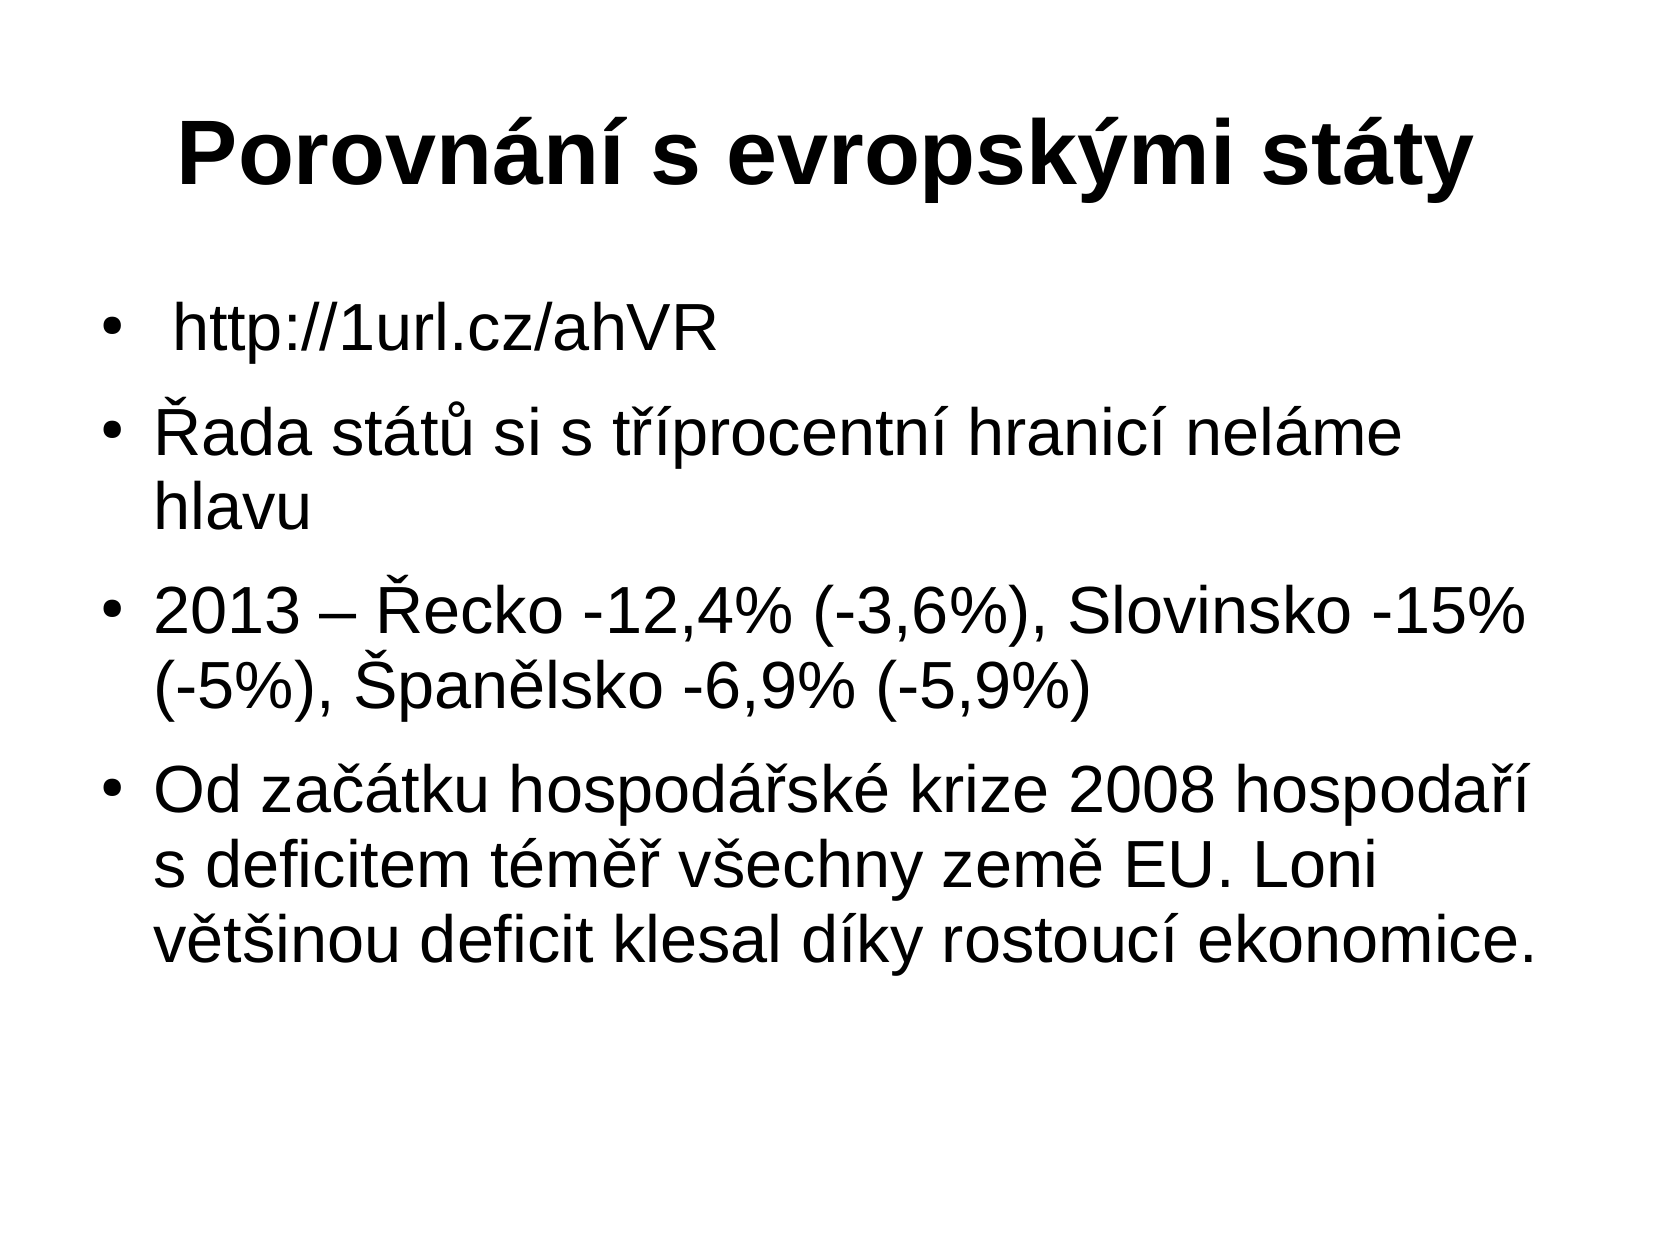

# Porovnání s evropskými státy
 http://1url.cz/ahVR
Řada států si s tříprocentní hranicí neláme hlavu
2013 – Řecko -12,4% (-3,6%), Slovinsko -15% (-5%), Španělsko -6,9% (-5,9%)
Od začátku hospodářské krize 2008 hospodaří s deficitem téměř všechny země EU. Loni většinou deficit klesal díky rostoucí ekonomice.